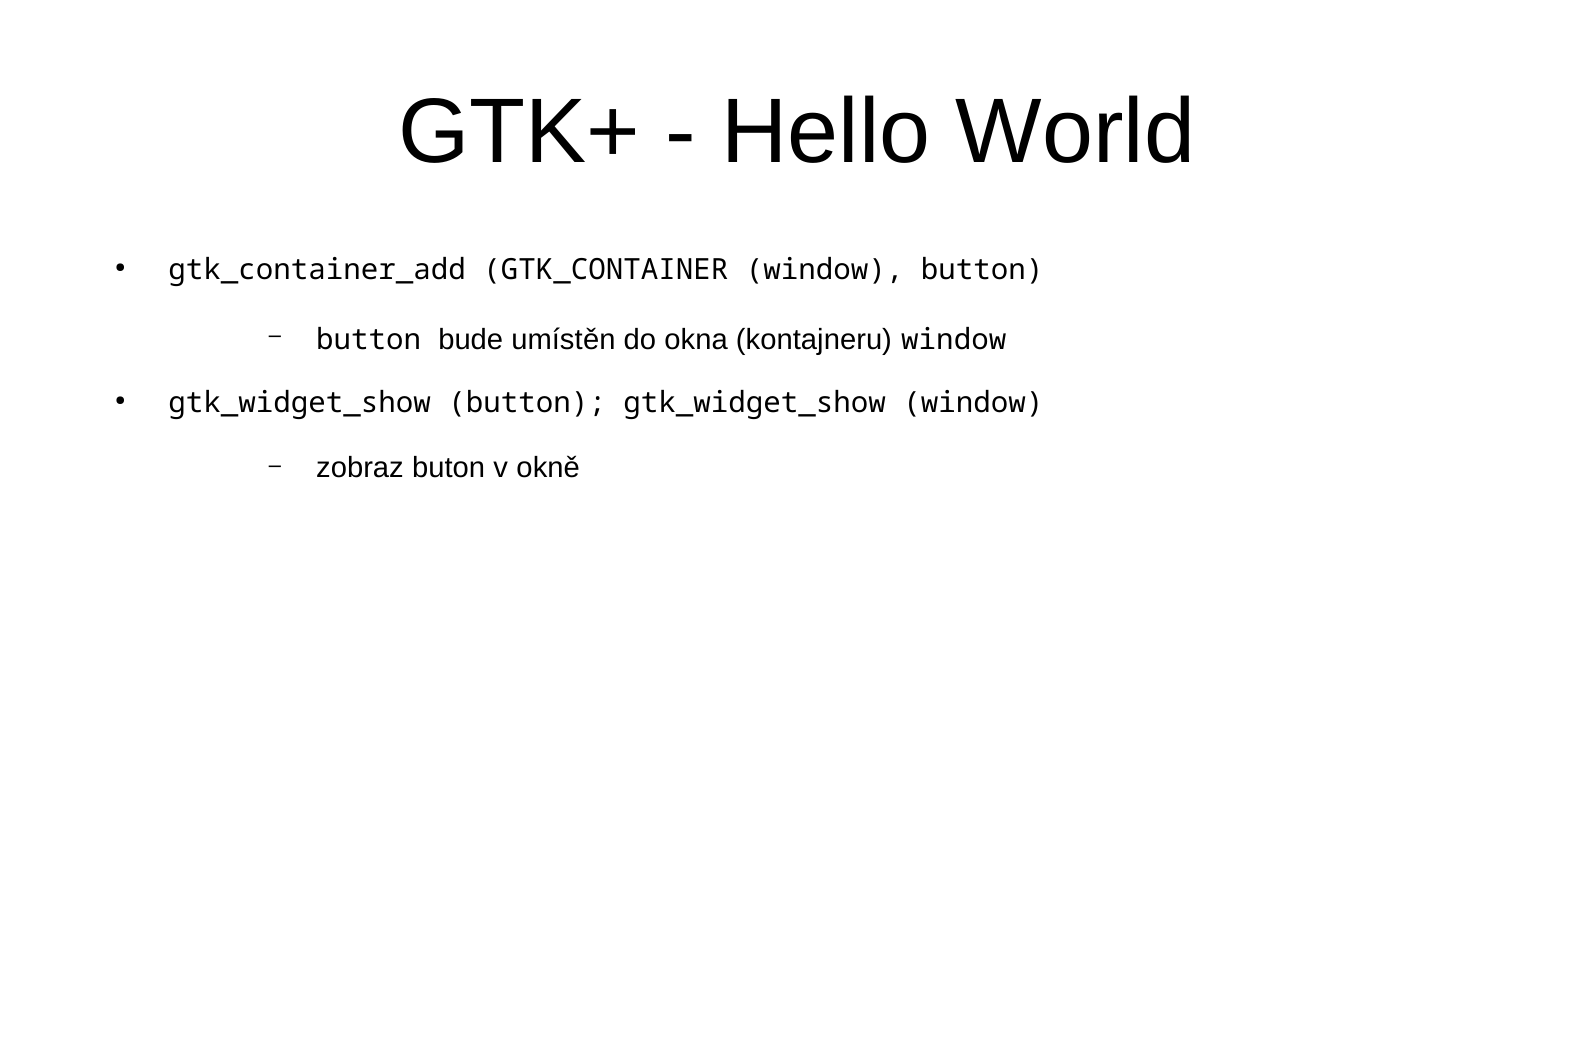

# GTK+ - Hello World
gtk_container_add (GTK_CONTAINER (window), button)
button bude umístěn do okna (kontajneru) window
gtk_widget_show (button); gtk_widget_show (window)
zobraz buton v okně